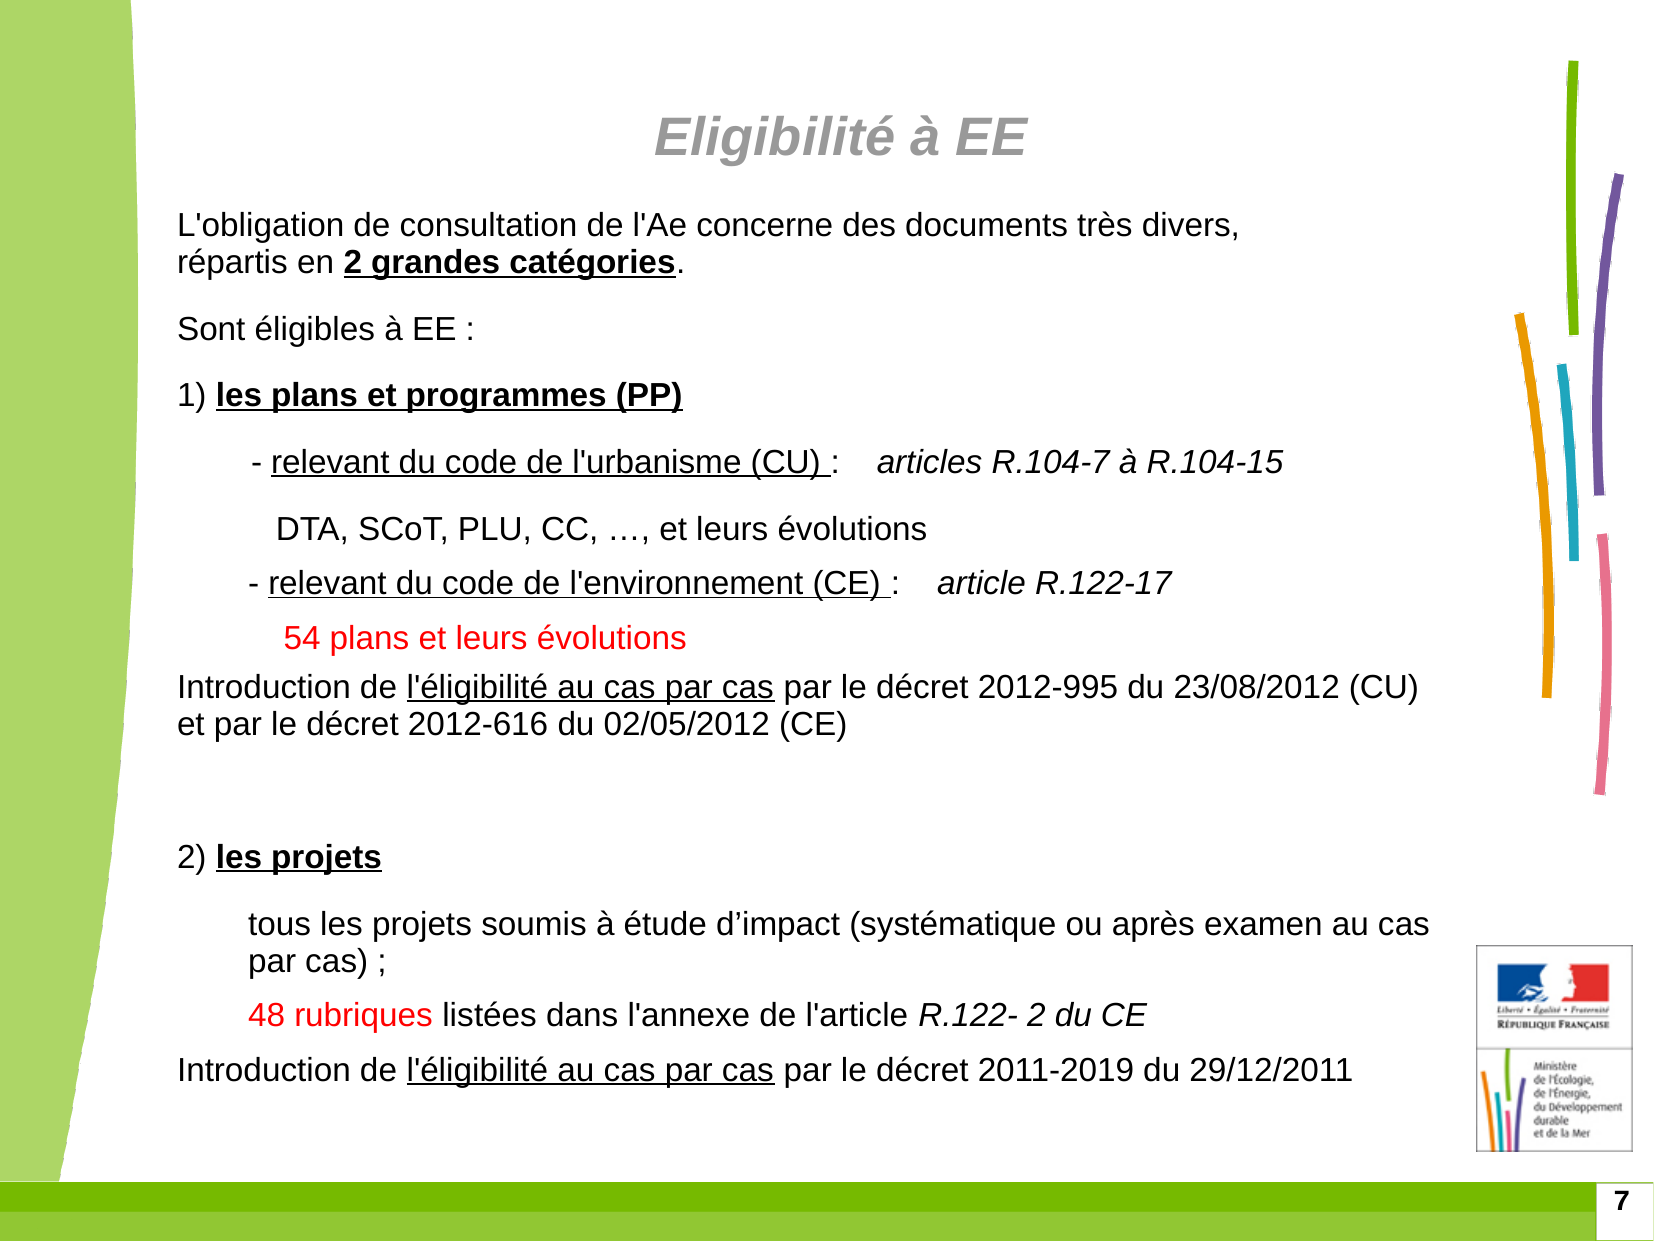

# Eligibilité à EE
L'obligation de consultation de l'Ae concerne des documents très divers, répartis en 2 grandes catégories.
Sont éligibles à EE :
1) les plans et programmes (PP)
	- relevant du code de l'urbanisme (CU) : articles R.104-7 à R.104-15
 DTA, SCoT, PLU, CC, …, et leurs évolutions
- relevant du code de l'environnement (CE) : article R.122-17
54 plans et leurs évolutions
Introduction de l'éligibilité au cas par cas par le décret 2012-995 du 23/08/2012 (CU) et par le décret 2012-616 du 02/05/2012 (CE)
2) les projets
tous les projets soumis à étude d’impact (systématique ou après examen au cas par cas) ;
48 rubriques listées dans l'annexe de l'article R.122- 2 du CE
Introduction de l'éligibilité au cas par cas par le décret 2011-2019 du 29/12/2011
7